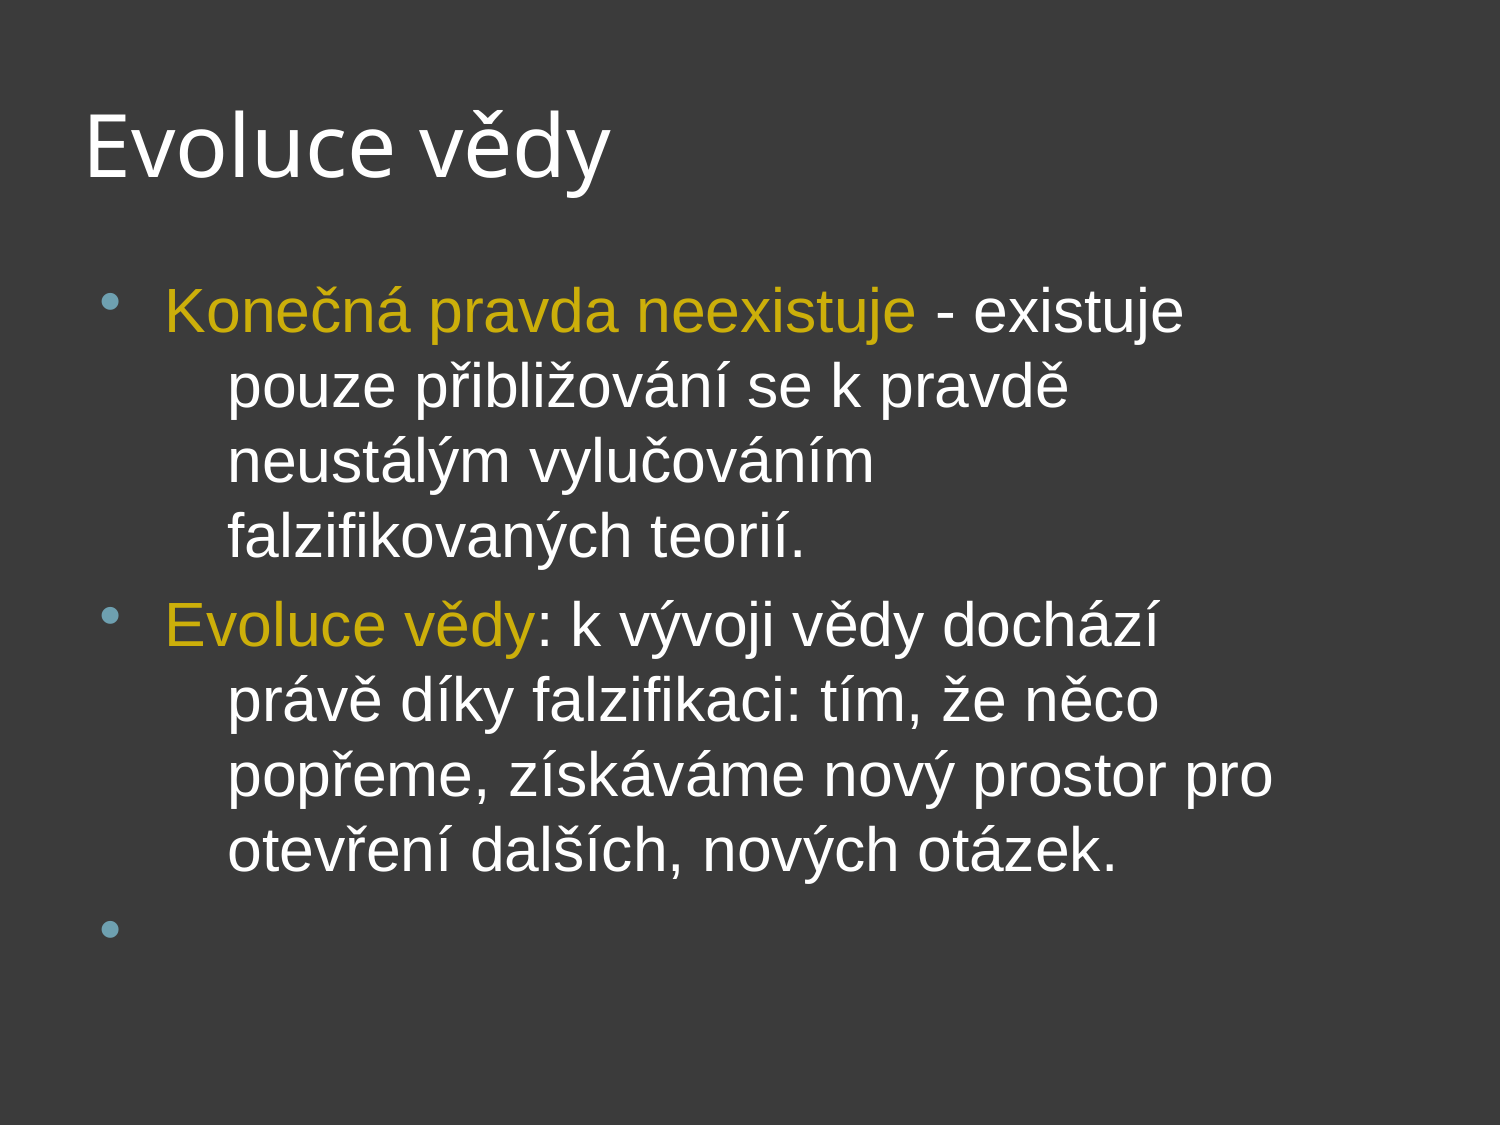

# Evoluce vědy
Konečná pravda neexistuje - existuje pouze přibližování se k pravdě neustálým vylučováním falzifikovaných teorií.
Evoluce vědy: k vývoji vědy dochází právě díky falzifikaci: tím, že něco popřeme, získáváme nový prostor pro otevření dalších, nových otázek.